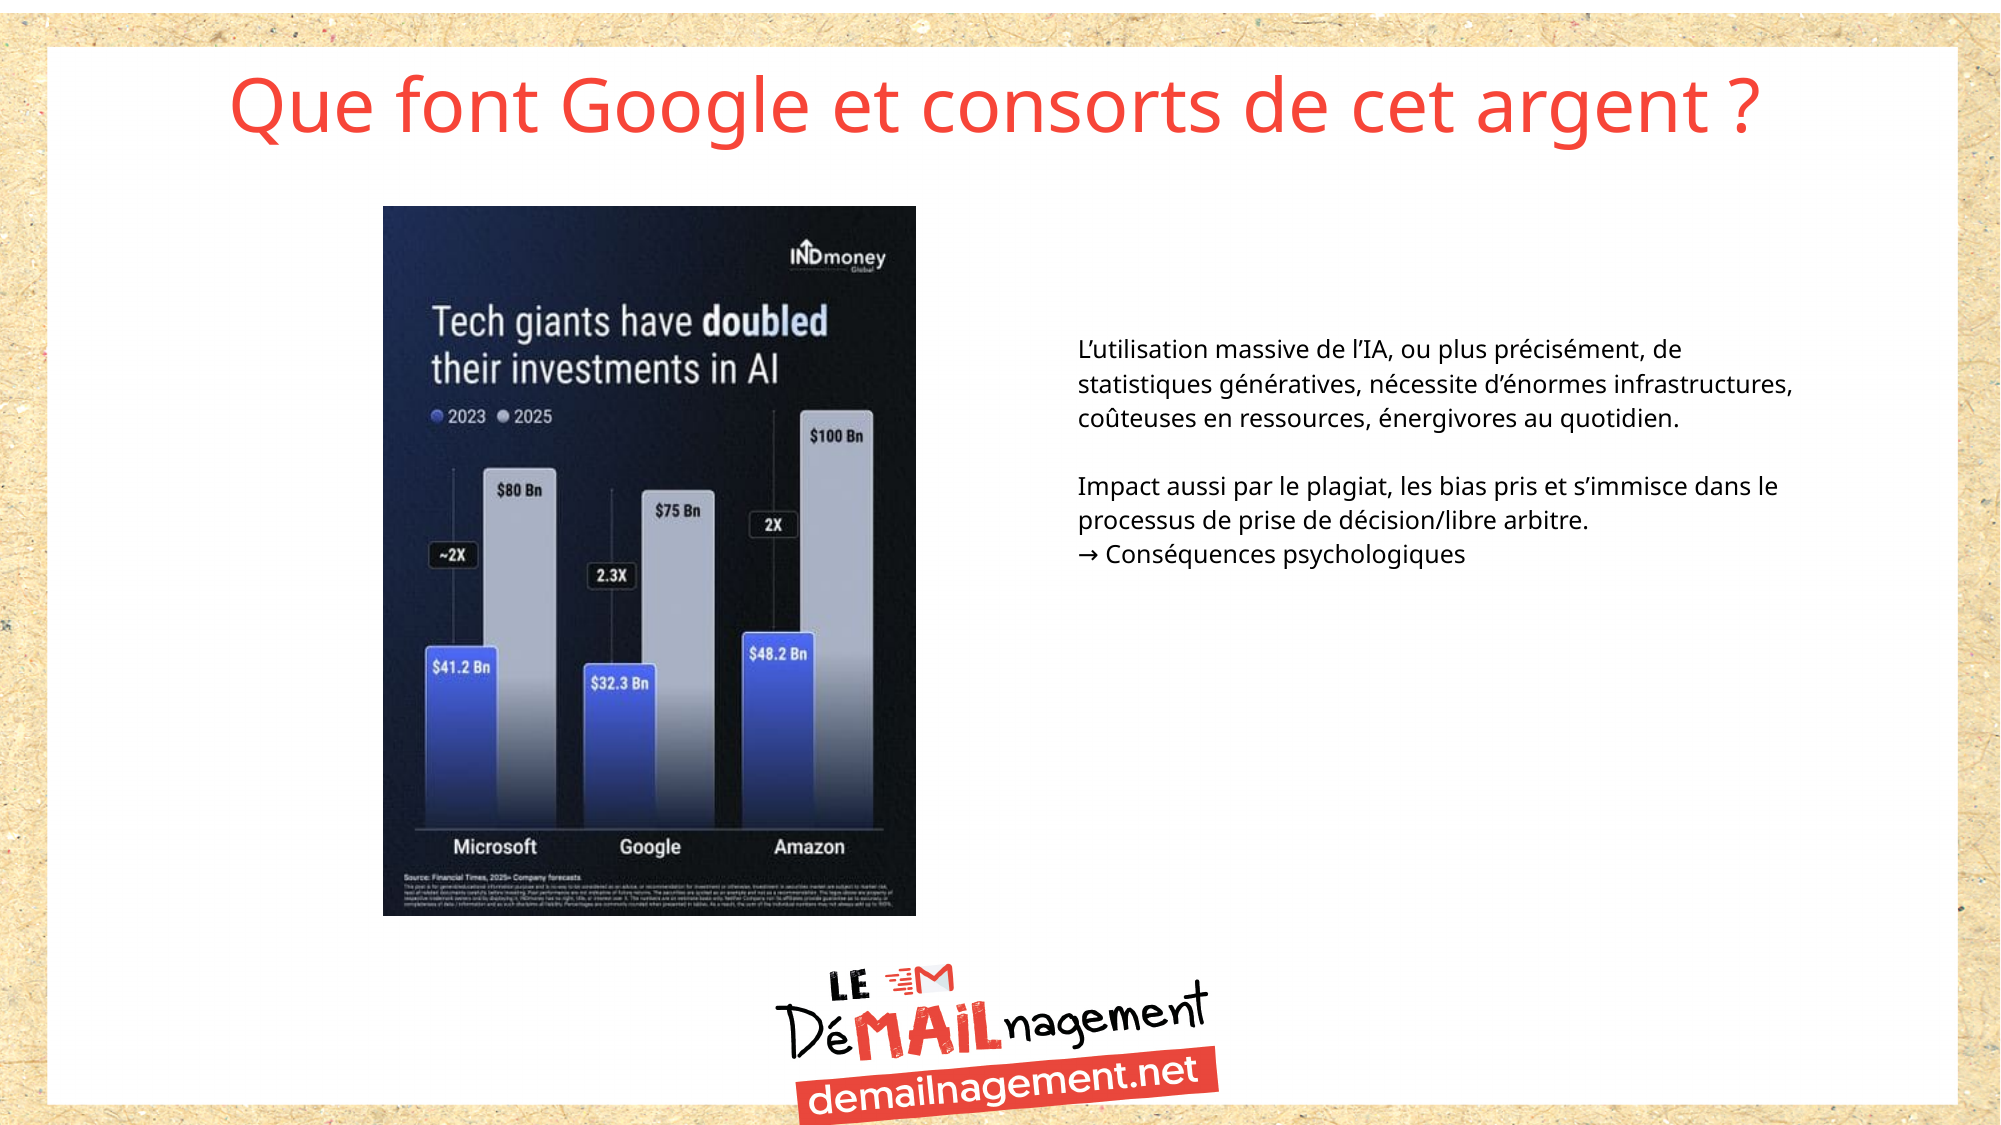

# Que font Google et consorts de cet argent ?
L’utilisation massive de l’IA, ou plus précisément, de statistiques génératives, nécessite d’énormes infrastructures, coûteuses en ressources, énergivores au quotidien.
Impact aussi par le plagiat, les bias pris et s’immisce dans le processus de prise de décision/libre arbitre.
→ Conséquences psychologiques